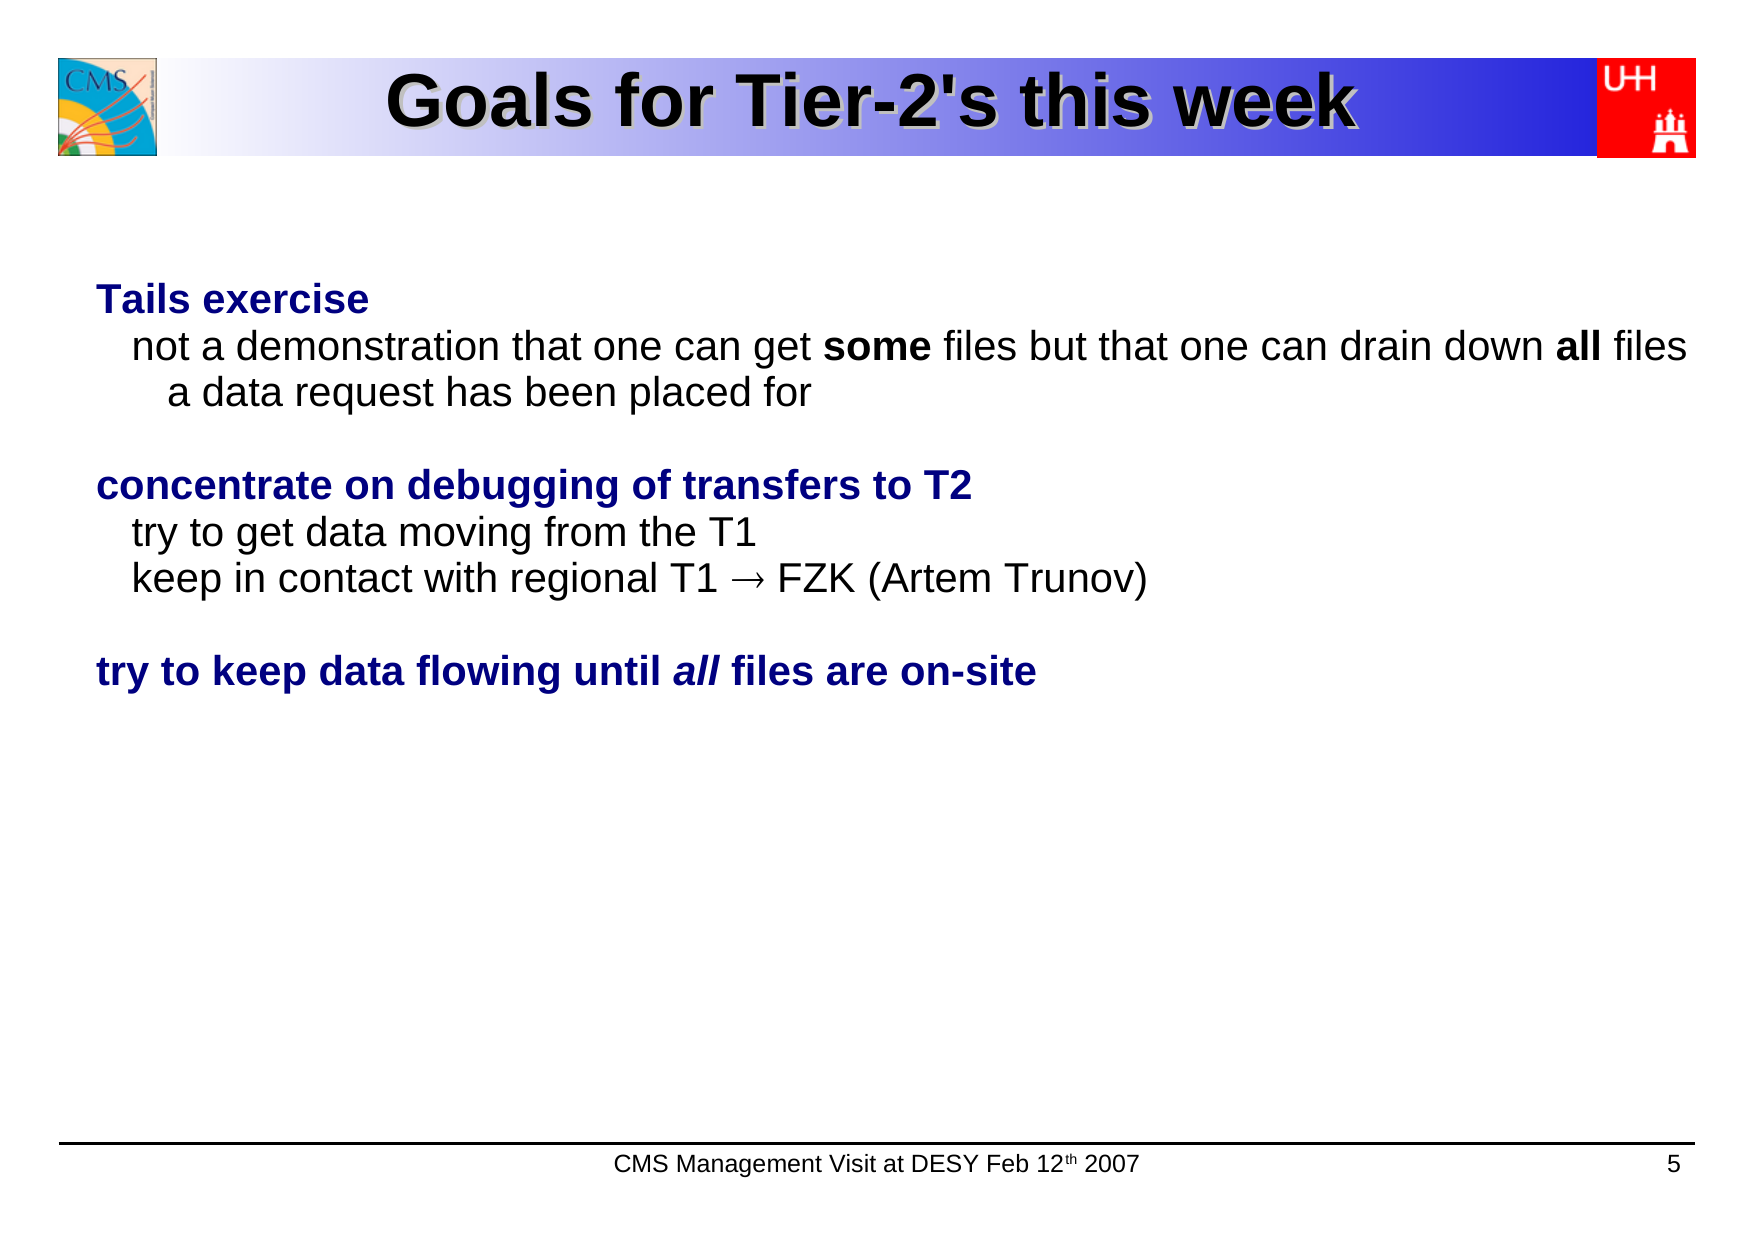

Goals for Tier-2's this week
Tails exercise
not a demonstration that one can get some files but that one can drain down all files a data request has been placed for
concentrate on debugging of transfers to T2
try to get data moving from the T1
keep in contact with regional T1  FZK (Artem Trunov)
try to keep data flowing until all files are on-site
CMS Management Visit at DESY Feb 12th 2007